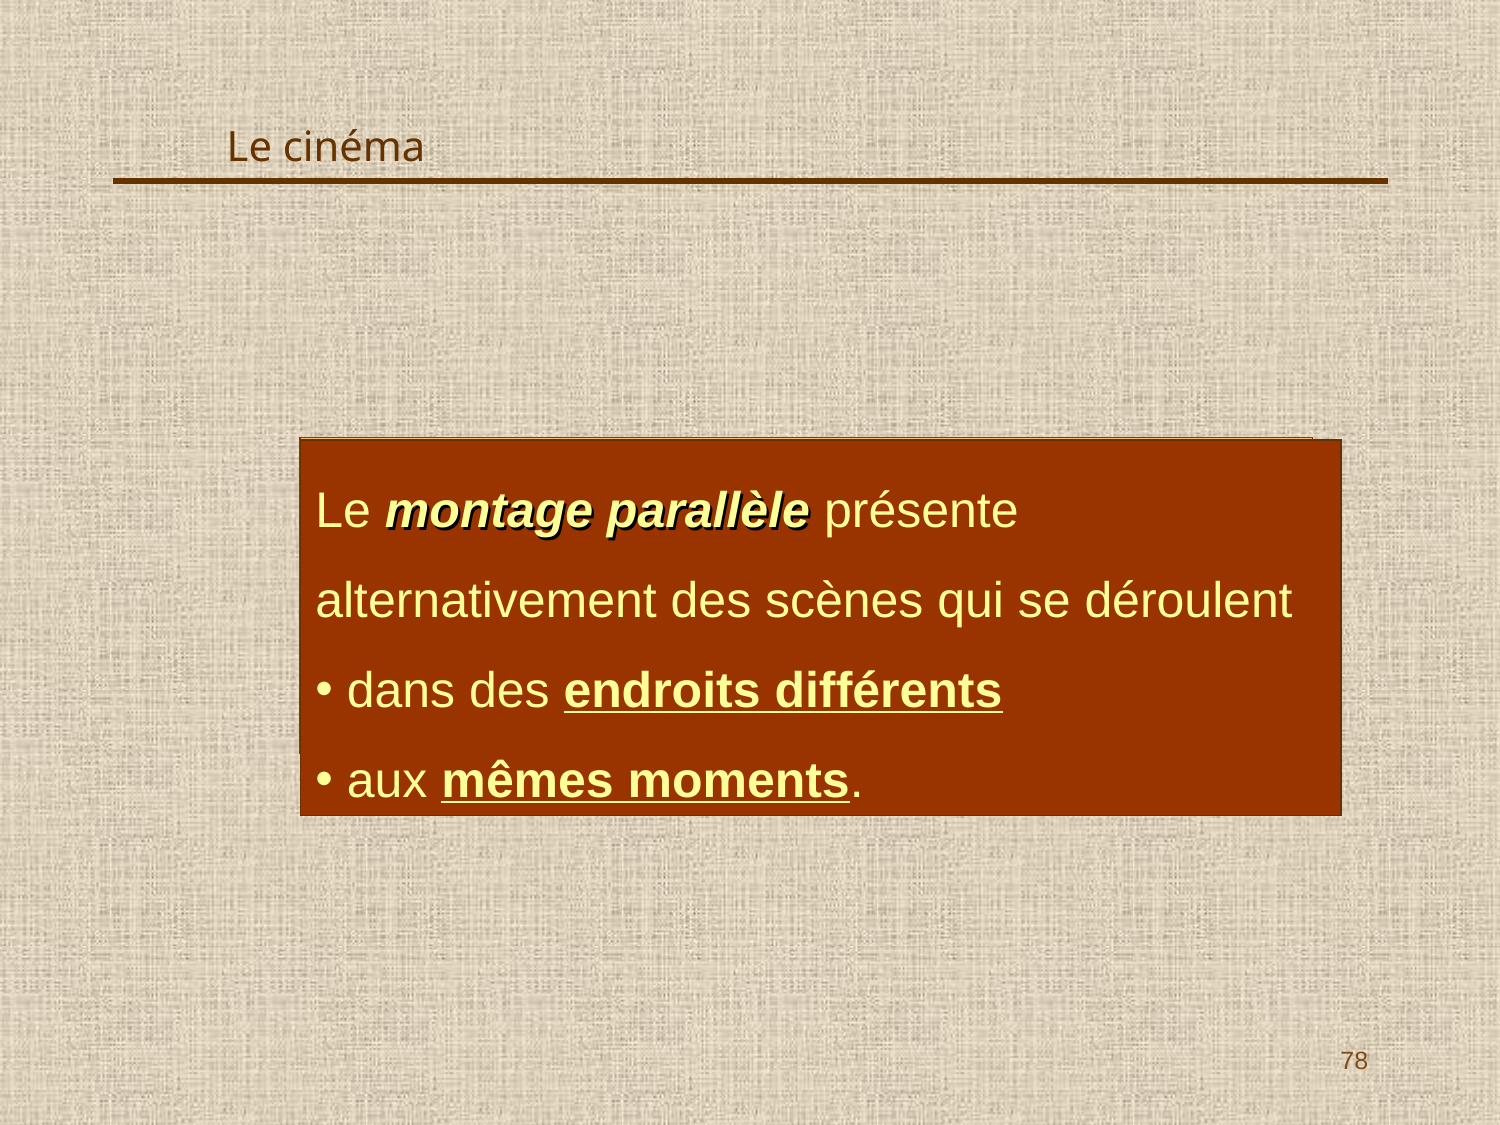

Le cinéma
Le montage parallèle présente une action semblable qui se produit à des périodes différentes séparées par des ellipses.
V / F ?
Le montage parallèle présente alternativement des scènes qui se déroulent
 dans des endroits différents
 aux mêmes moments.
78